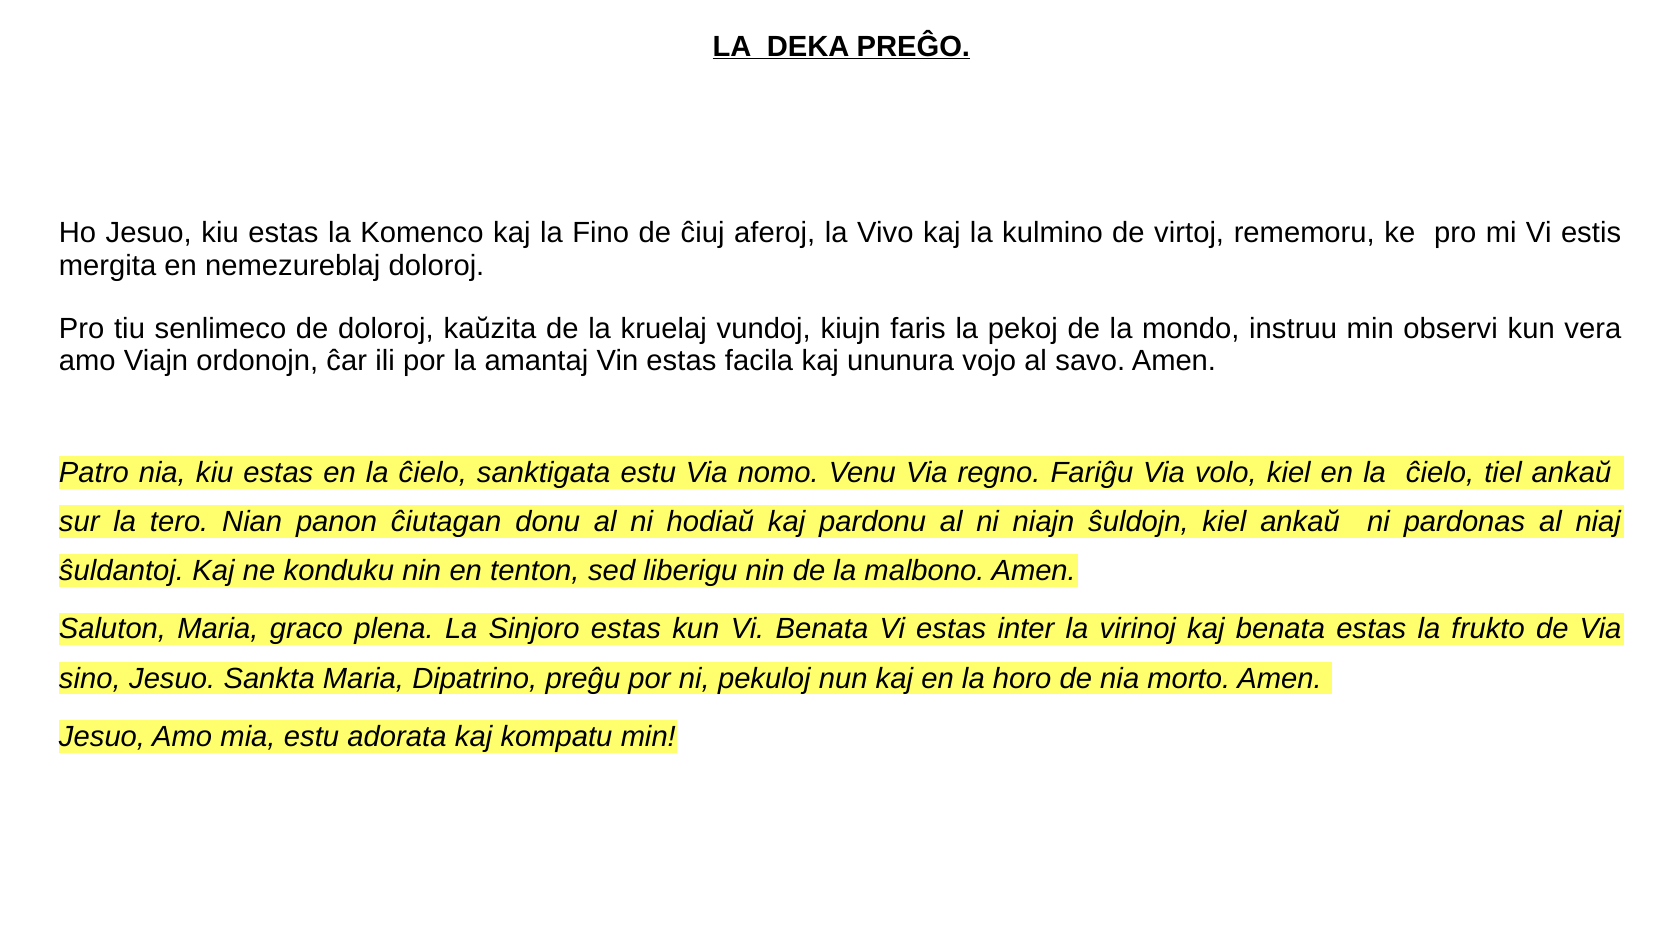

# LA DEKA PREĜO.
Ho Jesuo, kiu estas la Komenco kaj la Fino de ĉiuj aferoj, la Vivo kaj la kulmino de virtoj, rememoru, ke pro mi Vi estis mergita en nemezureblaj doloroj.
Pro tiu senlimeco de doloroj, kaŭzita de la kruelaj vundoj, kiujn faris la pekoj de la mondo, instruu min observi kun vera amo Viajn ordonojn, ĉar ili por la amantaj Vin estas facila kaj ununura vojo al savo. Amen.
Patro nia, kiu estas en la ĉielo, sanktigata estu Via nomo. Venu Via regno. Fariĝu Via volo, kiel en la ĉielo, tiel ankaŭ sur la tero. Nian panon ĉiutagan donu al ni hodiaŭ kaj pardonu al ni niajn ŝuldojn, kiel ankaŭ ni pardonas al niaj ŝuldantoj. Kaj ne konduku nin en tenton, sed liberigu nin de la malbono. Amen.
Saluton, Maria, graco plena. La Sinjoro estas kun Vi. Benata Vi estas inter la virinoj kaj benata estas la frukto de Via sino, Jesuo. Sankta Maria, Dipatrino, preĝu por ni, pekuloj nun kaj en la horo de nia morto. Amen.
Jesuo, Amo mia, estu adorata kaj kompatu min!